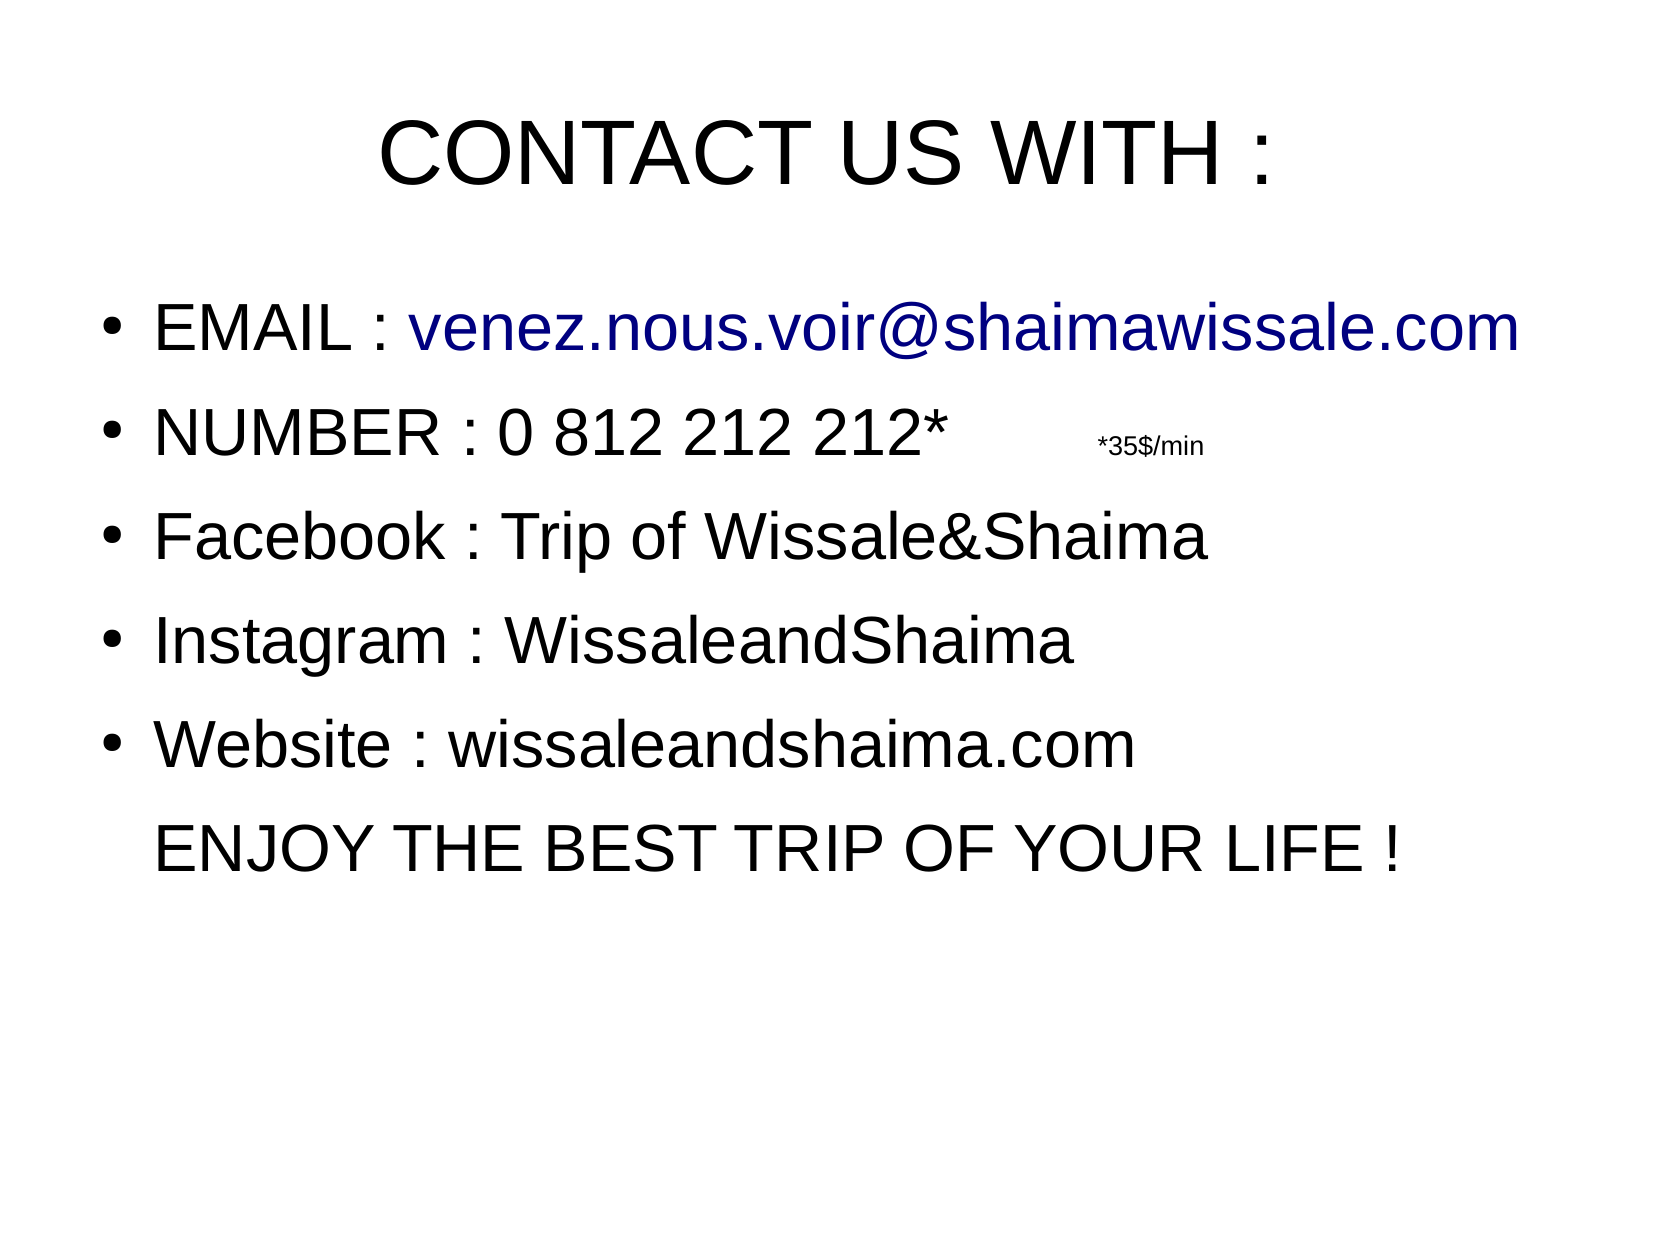

# CONTACT US WITH :
EMAIL : venez.nous.voir@shaimawissale.com
NUMBER : 0 812 212 212* *35$/min
Facebook : Trip of Wissale&Shaima
Instagram : WissaleandShaima
Website : wissaleandshaima.com
ENJOY THE BEST TRIP OF YOUR LIFE !